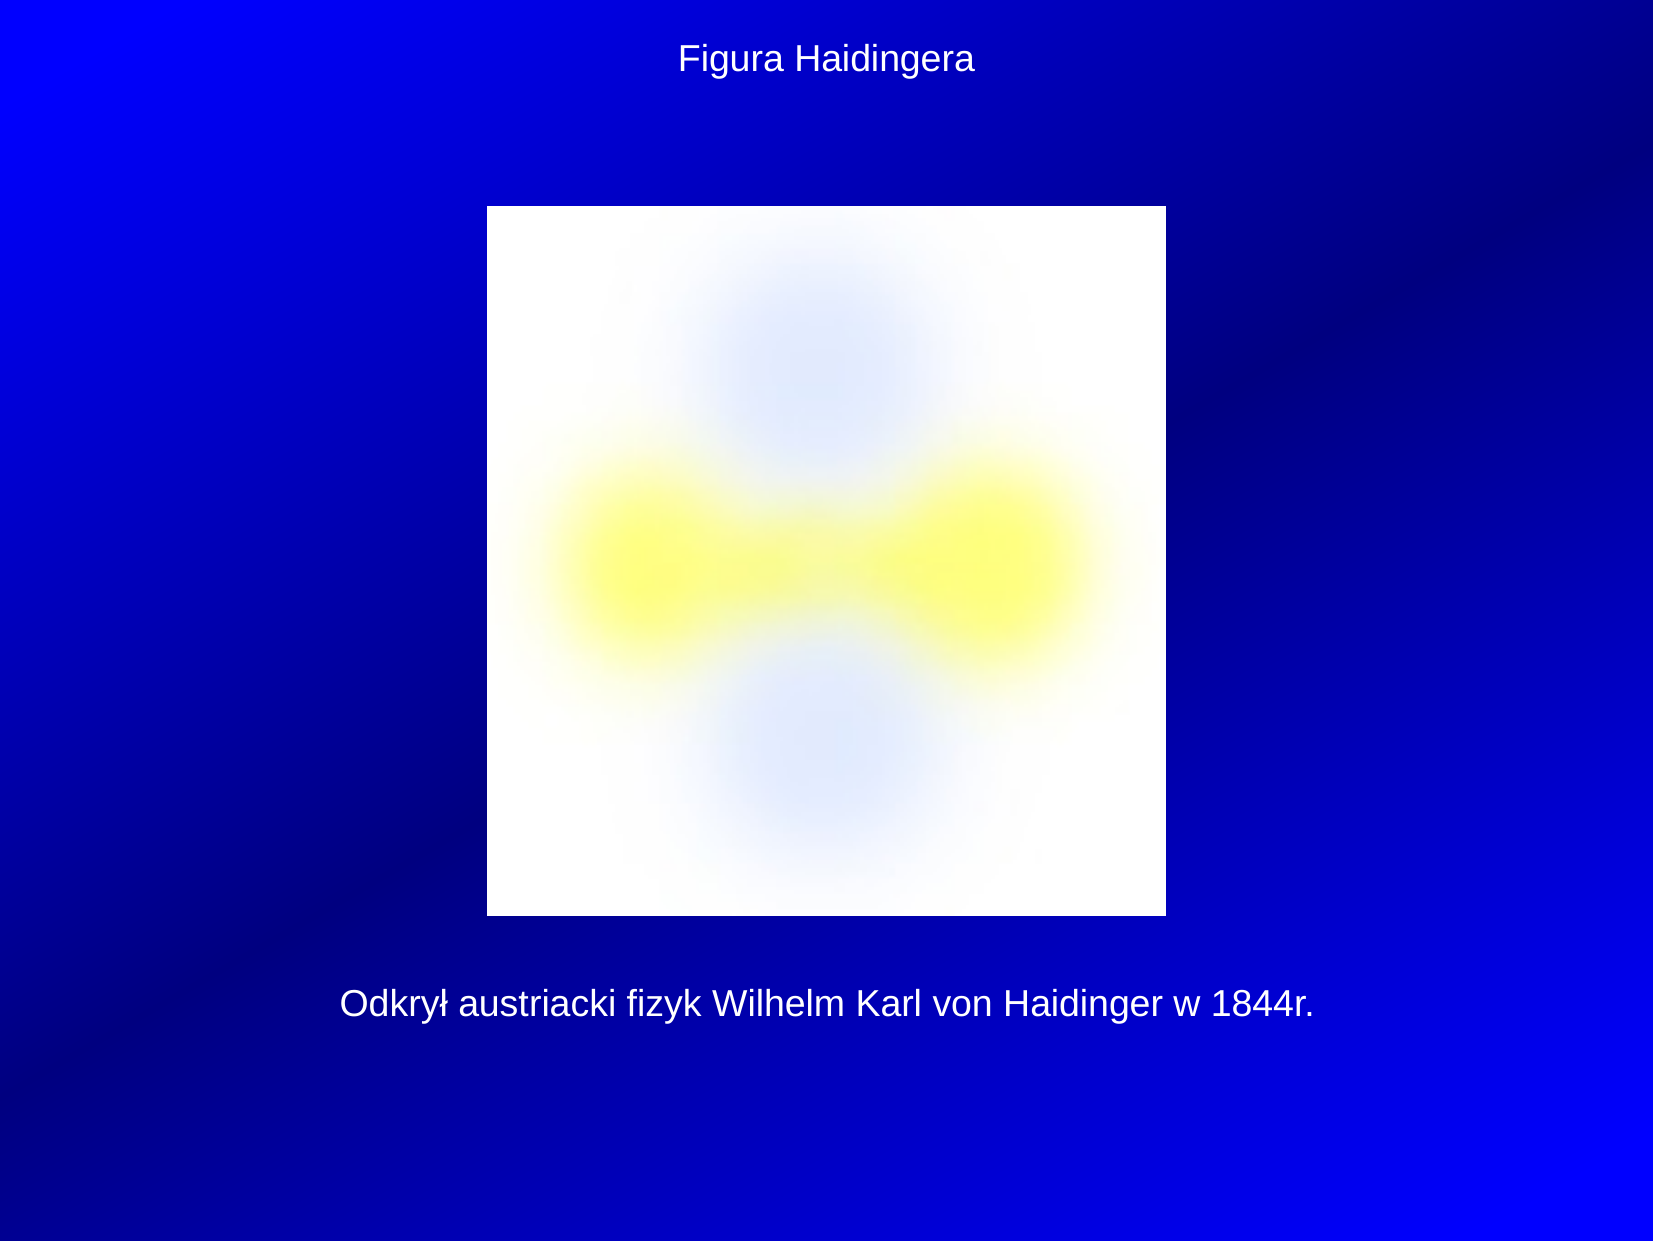

Figura Haidingera
Odkrył austriacki fizyk Wilhelm Karl von Haidinger w 1844r.